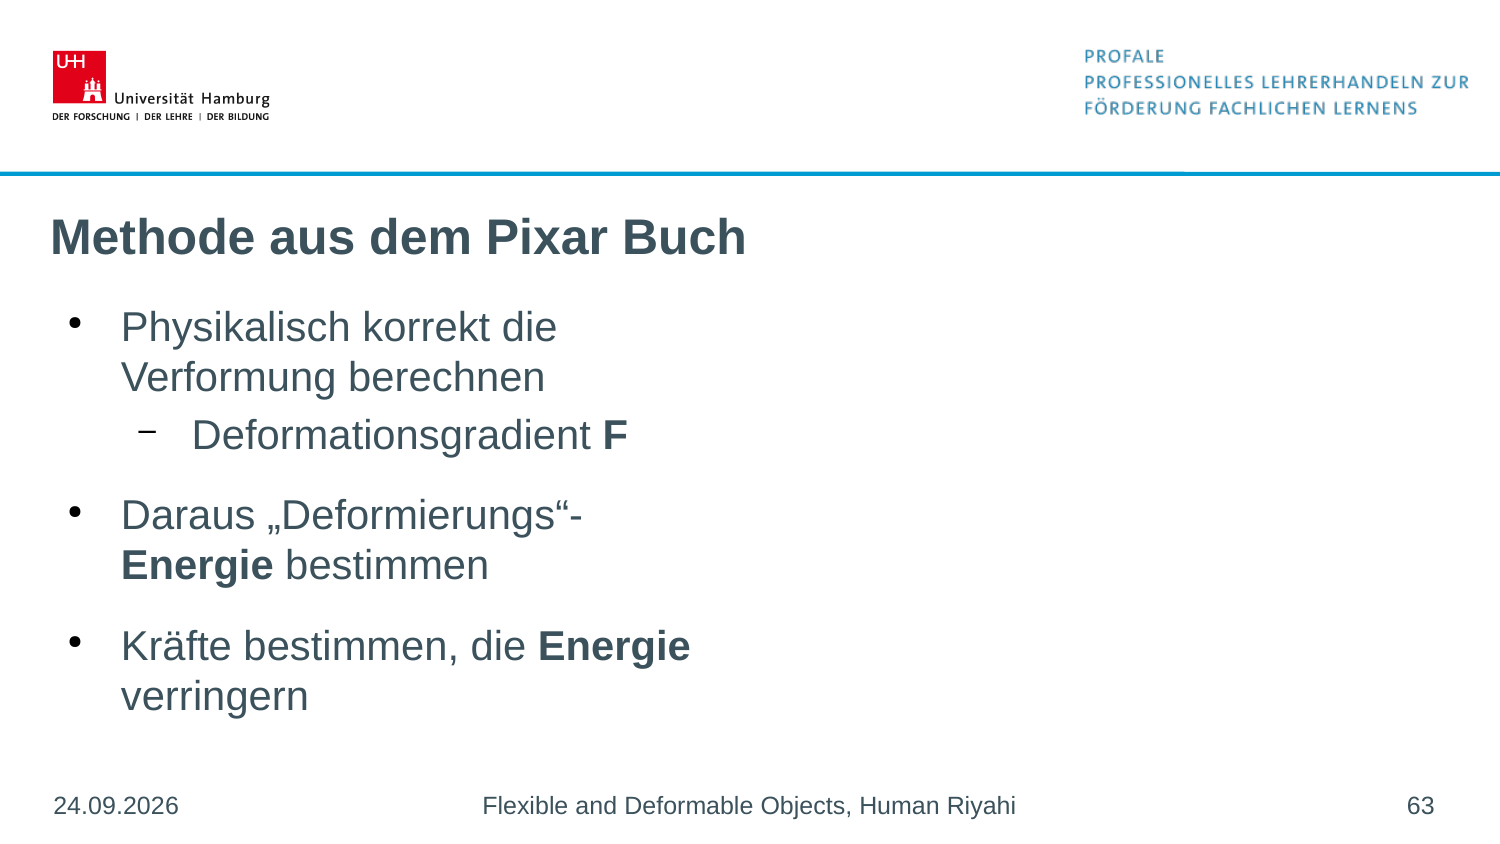

Quelle ist das Pixar Buch
Bilder und mehr Verständnis wenn Zeit bleibt, ansonsten Folie rausschmeißen
# Methode aus dem Pixar Buch
Physikalisch korrekt die Verformung berechnen
Deformationsgradient F
Daraus „Deformierungs“-Energie bestimmen
Kräfte bestimmen, die Energie verringern
Flexible and Deformable Objects, Human Riyahi